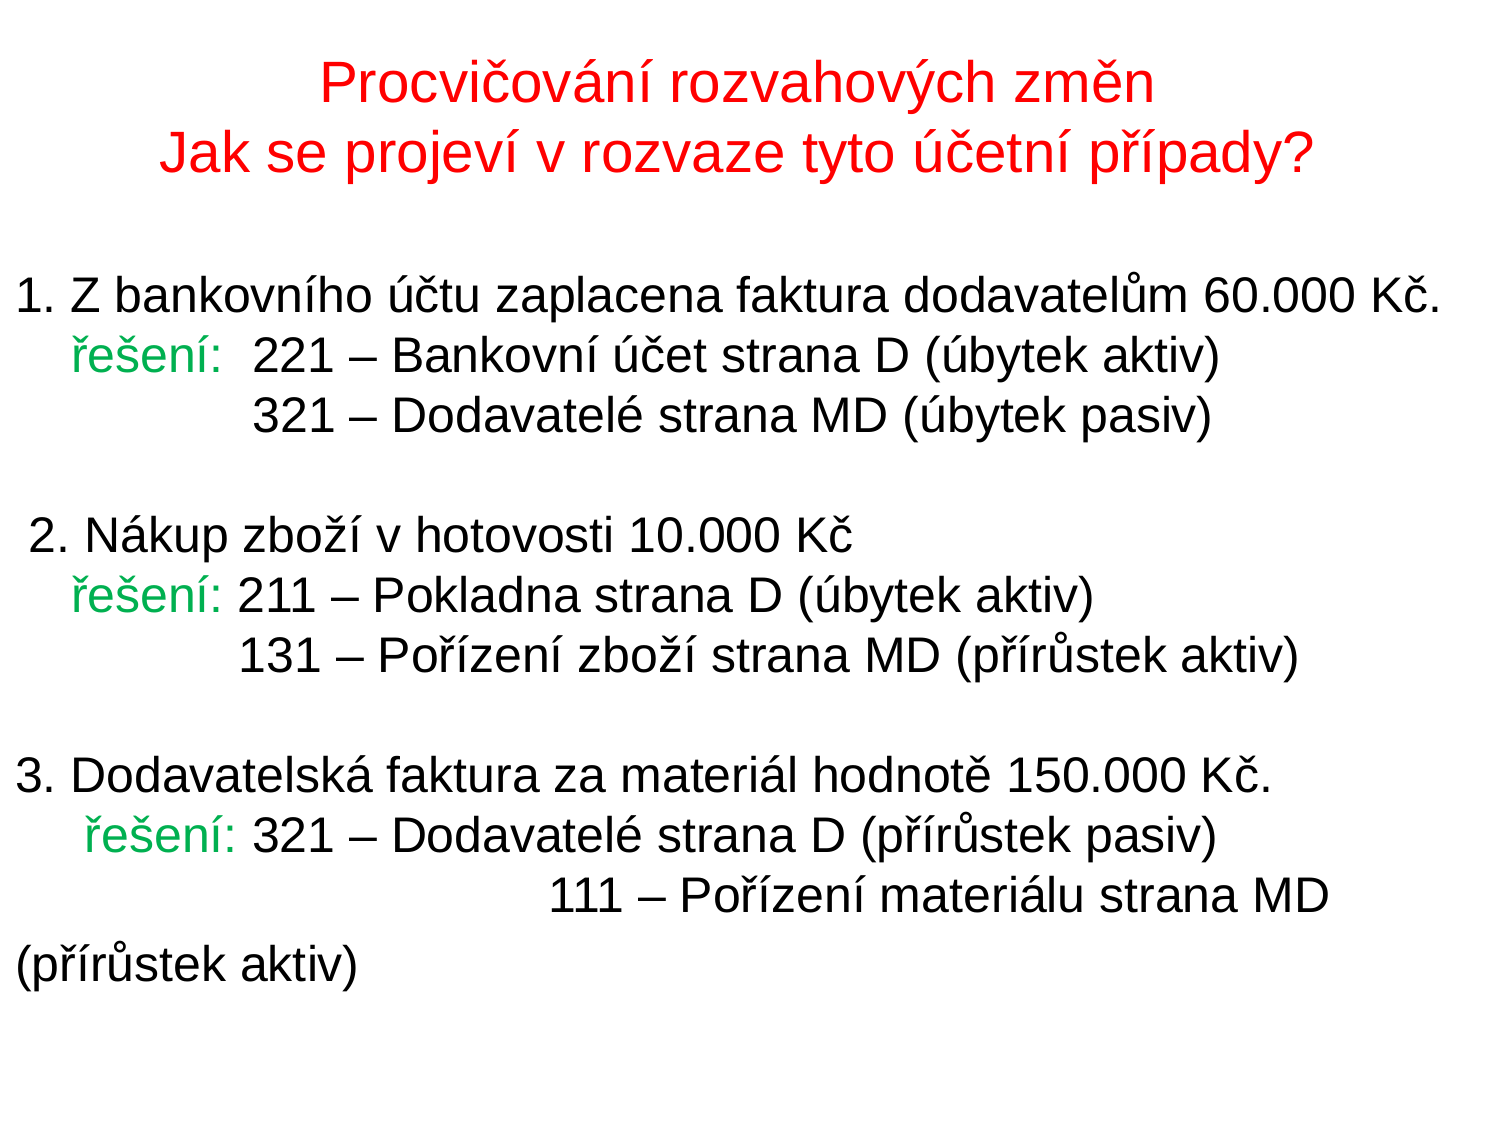

# Procvičování rozvahových změn Jak se projeví v rozvaze tyto účetní případy?
 Z bankovního účtu zaplacena faktura dodavatelům 60.000 Kč.
 řešení: 221 – Bankovní účet strana D (úbytek aktiv)
 321 – Dodavatelé strana MD (úbytek pasiv)
 2. Nákup zboží v hotovosti 10.000 Kč
 řešení: 211 – Pokladna strana D (úbytek aktiv)
 131 – Pořízení zboží strana MD (přírůstek aktiv)
3. Dodavatelská faktura za materiál hodnotě 150.000 Kč.
 řešení: 321 – Dodavatelé strana D (přírůstek pasiv) 	 111 – Pořízení materiálu strana MD (přírůstek aktiv)